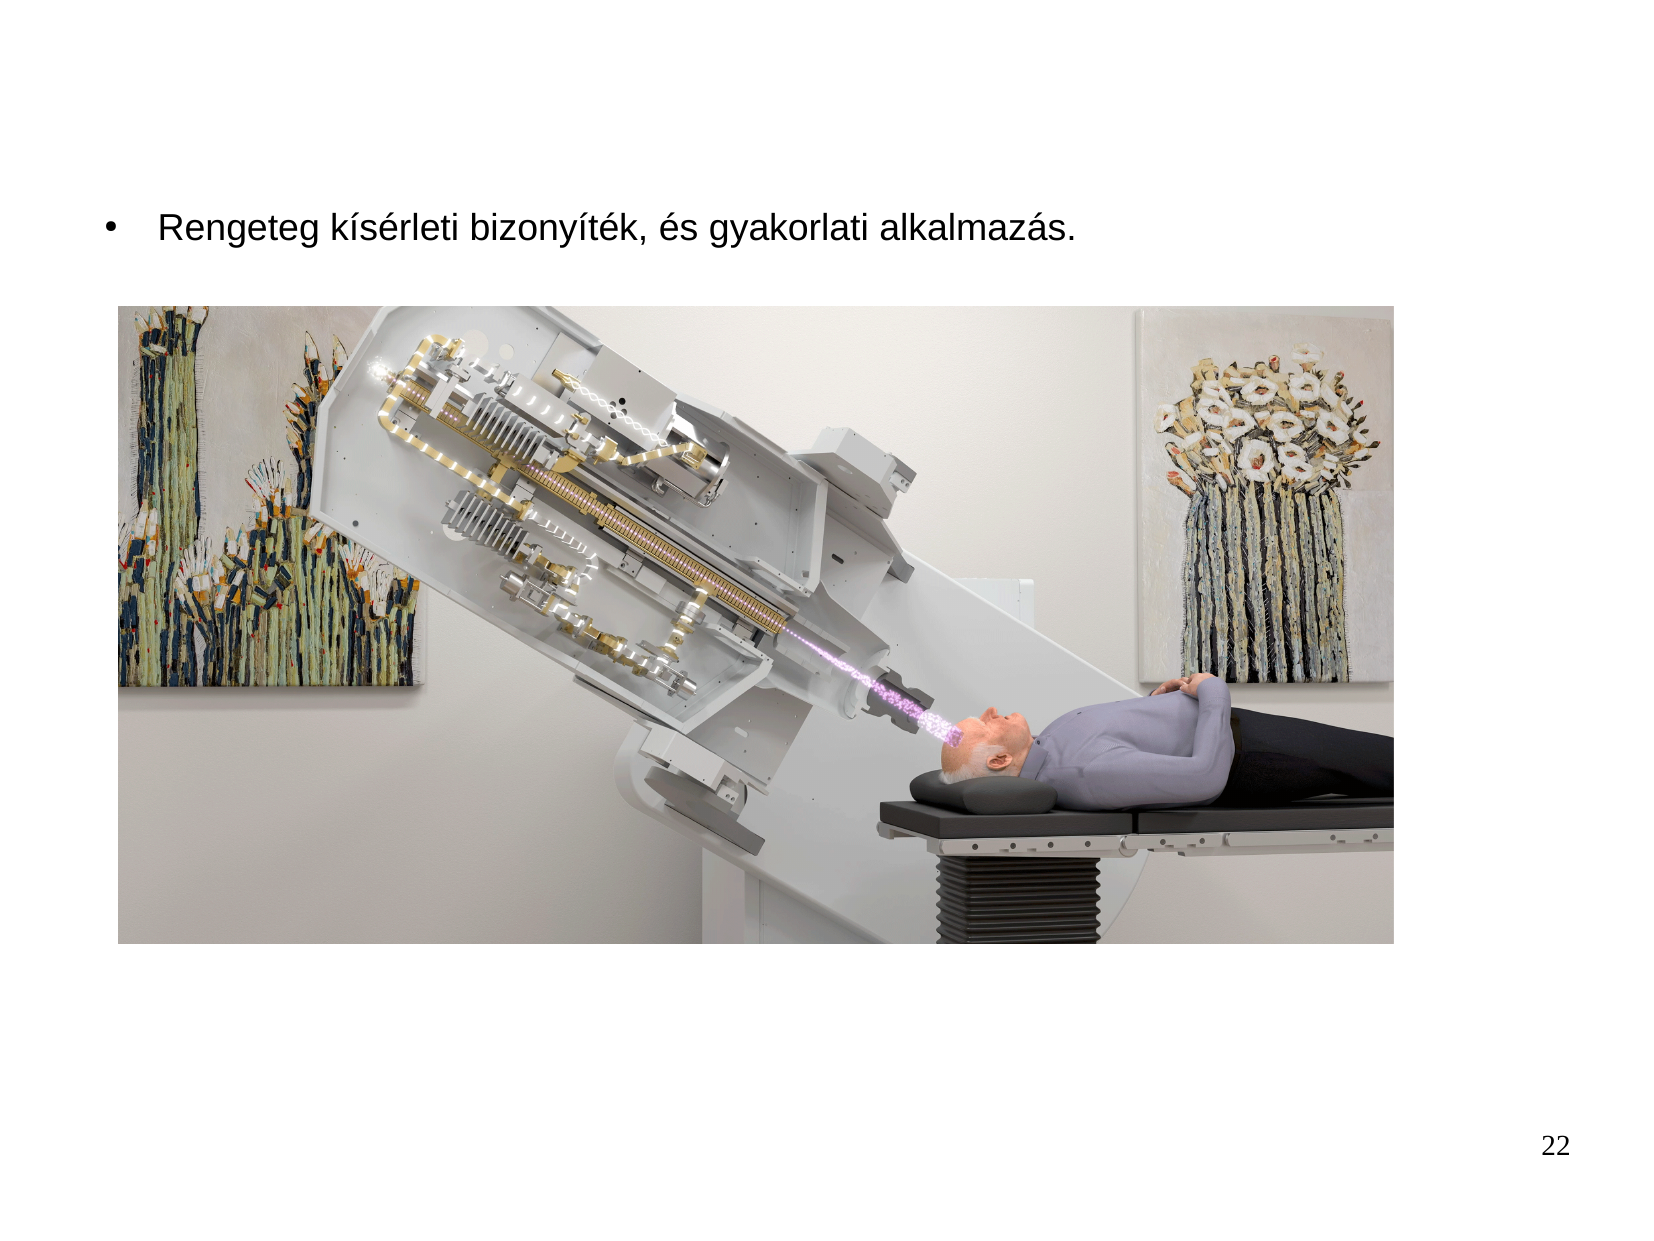

# Rengeteg kísérleti bizonyíték, és gyakorlati alkalmazás.
22